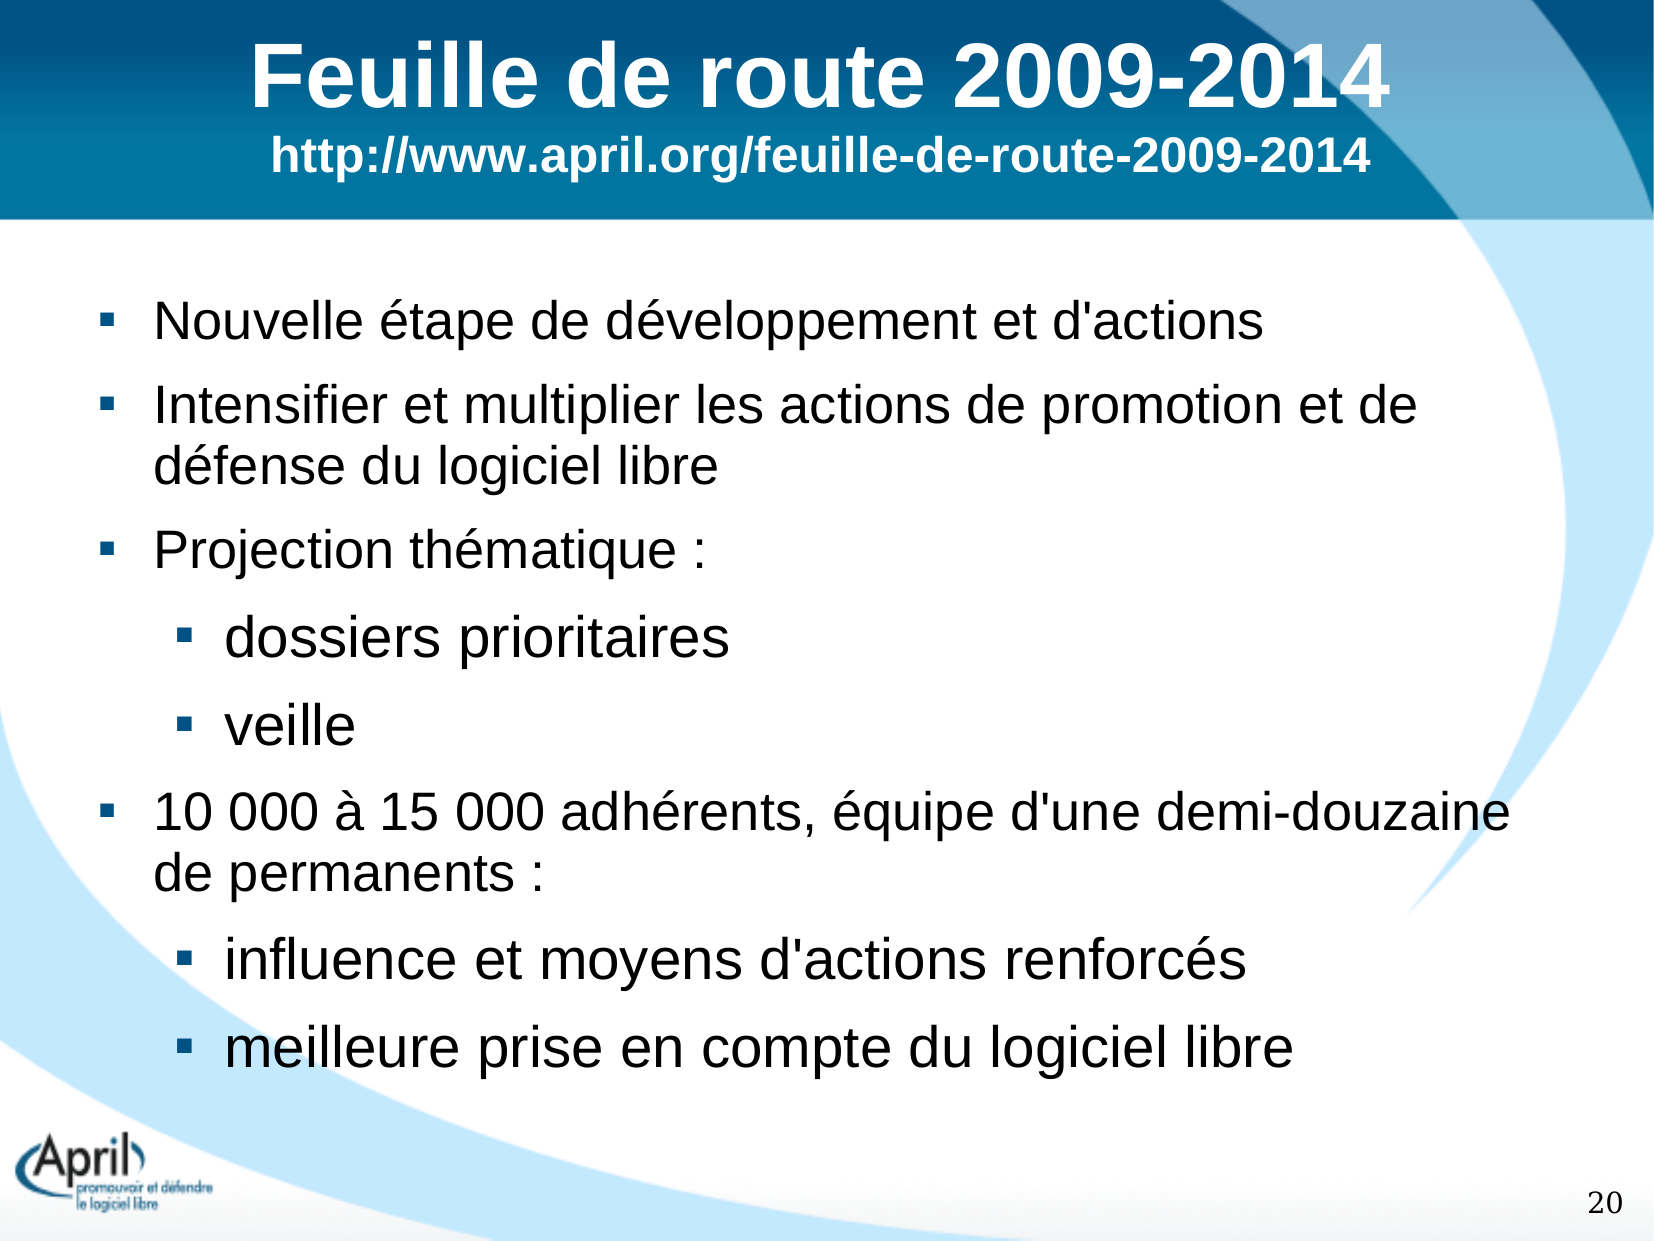

# Feuille de route 2009-2014 http://www.april.org/feuille-de-route-2009-2014
Nouvelle étape de développement et d'actions
Intensifier et multiplier les actions de promotion et de défense du logiciel libre
Projection thématique :
dossiers prioritaires
veille
10 000 à 15 000 adhérents, équipe d'une demi-douzaine de permanents :
influence et moyens d'actions renforcés
meilleure prise en compte du logiciel libre
20